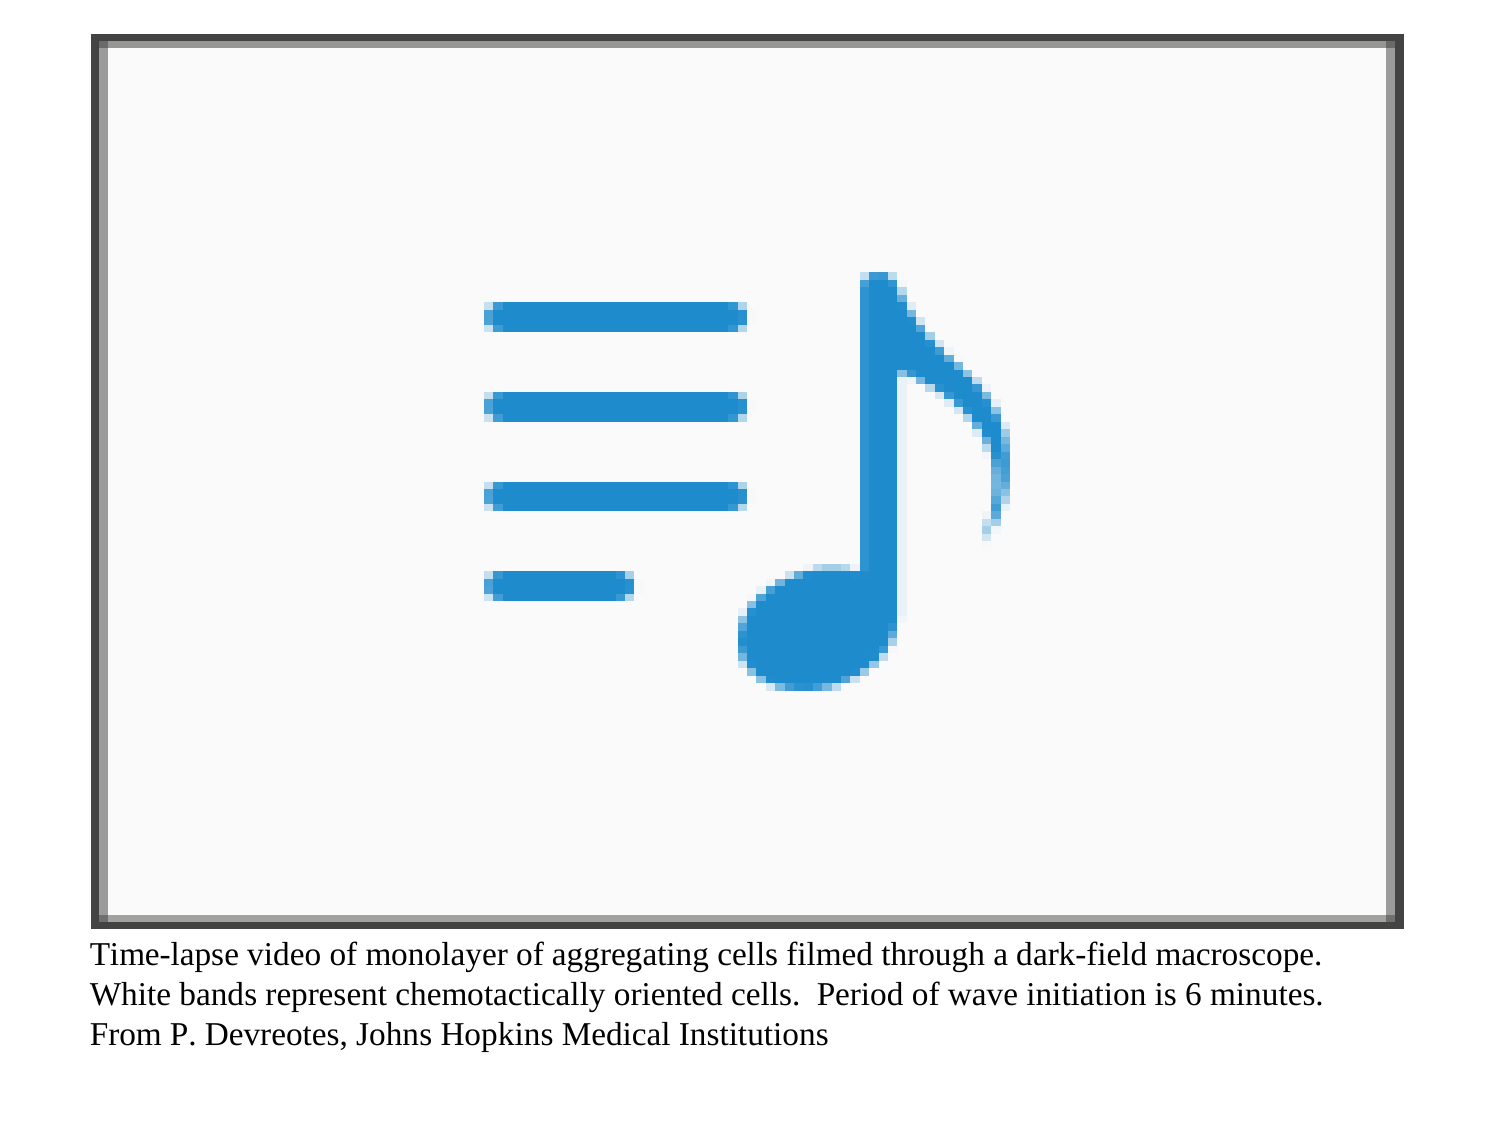

Time-lapse video of monolayer of aggregating cells filmed through a dark-field macroscope.
White bands represent chemotactically oriented cells.  Period of wave initiation is 6 minutes.
From P. Devreotes, Johns Hopkins Medical Institutions